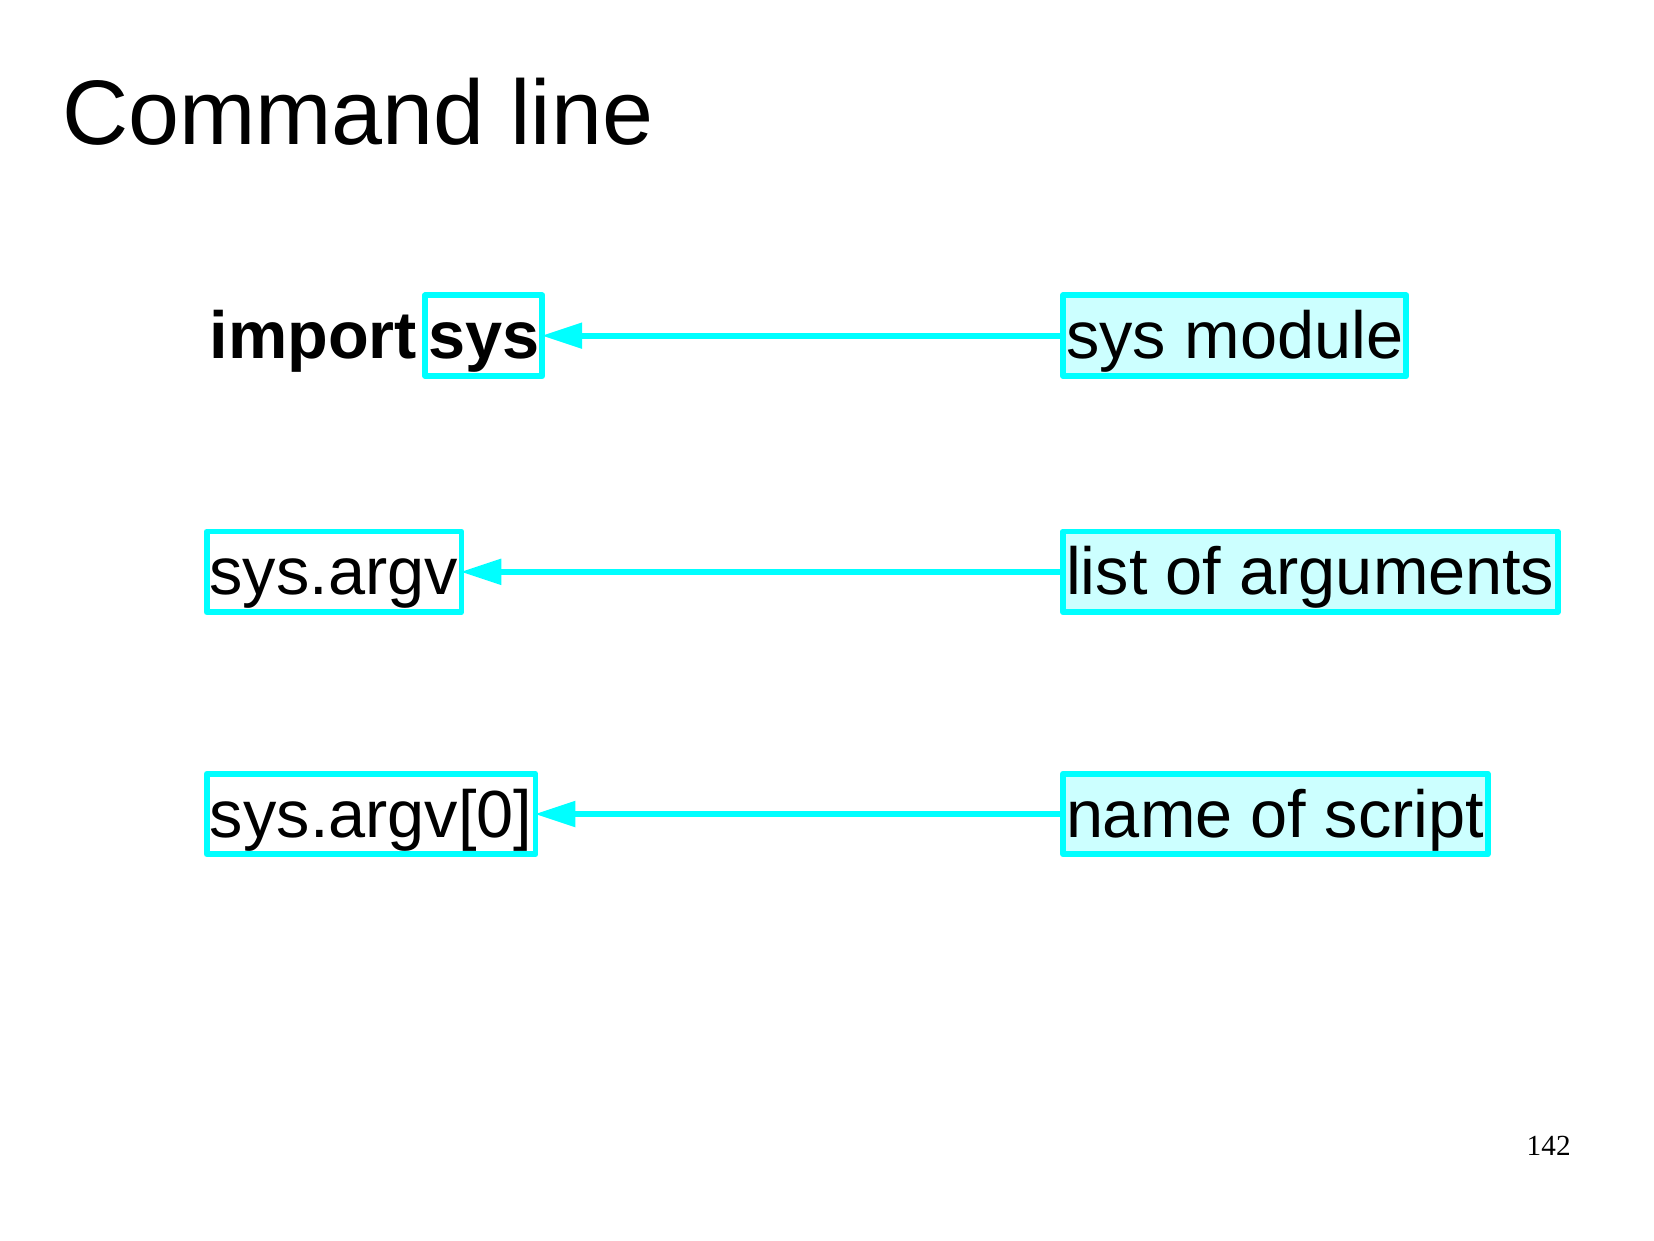

Command line
import
sys
sys module
sys.argv
list of arguments
sys.argv[0]
name of script
142